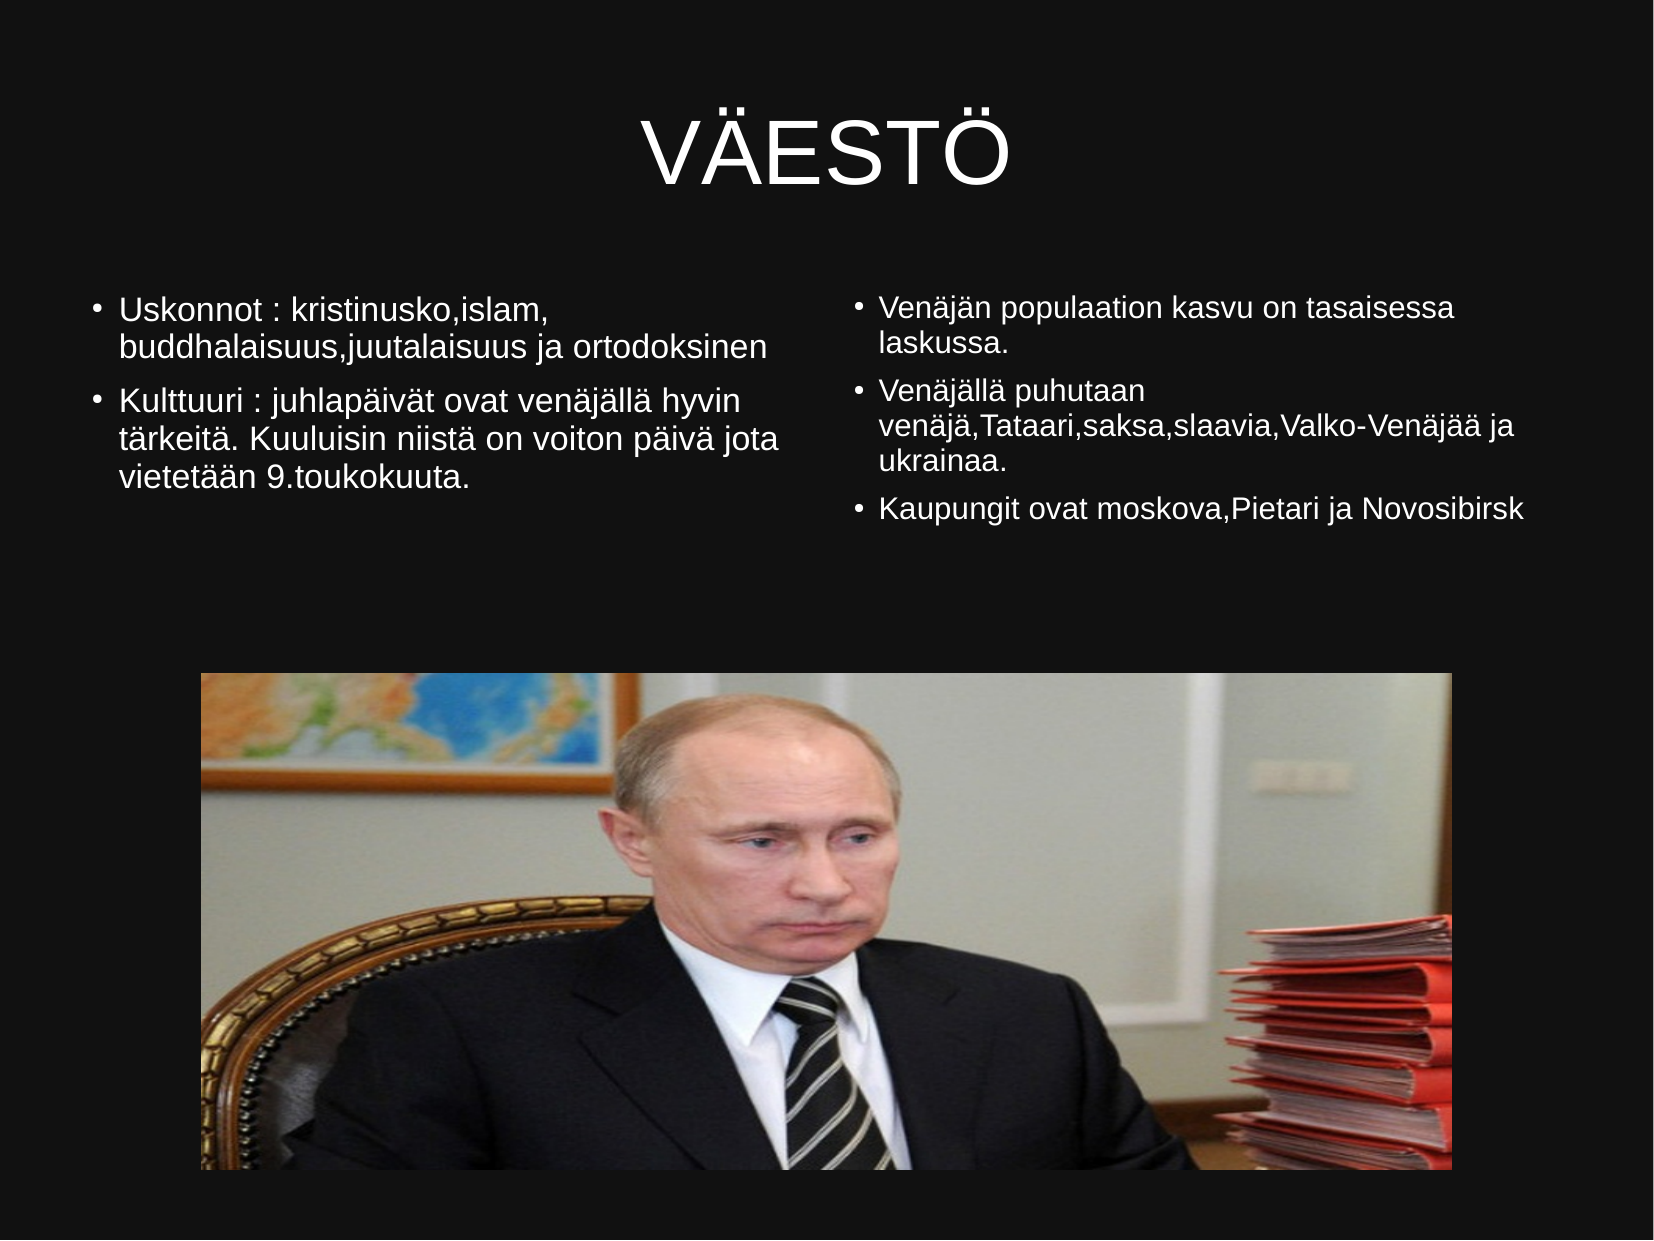

# VÄESTÖ
Uskonnot : kristinusko,islam, buddhalaisuus,juutalaisuus ja ortodoksinen
Kulttuuri : juhlapäivät ovat venäjällä hyvin tärkeitä. Kuuluisin niistä on voiton päivä jota vietetään 9.toukokuuta.
Venäjän populaation kasvu on tasaisessa laskussa.
Venäjällä puhutaan venäjä,Tataari,saksa,slaavia,Valko-Venäjää ja ukrainaa.
Kaupungit ovat moskova,Pietari ja Novosibirsk